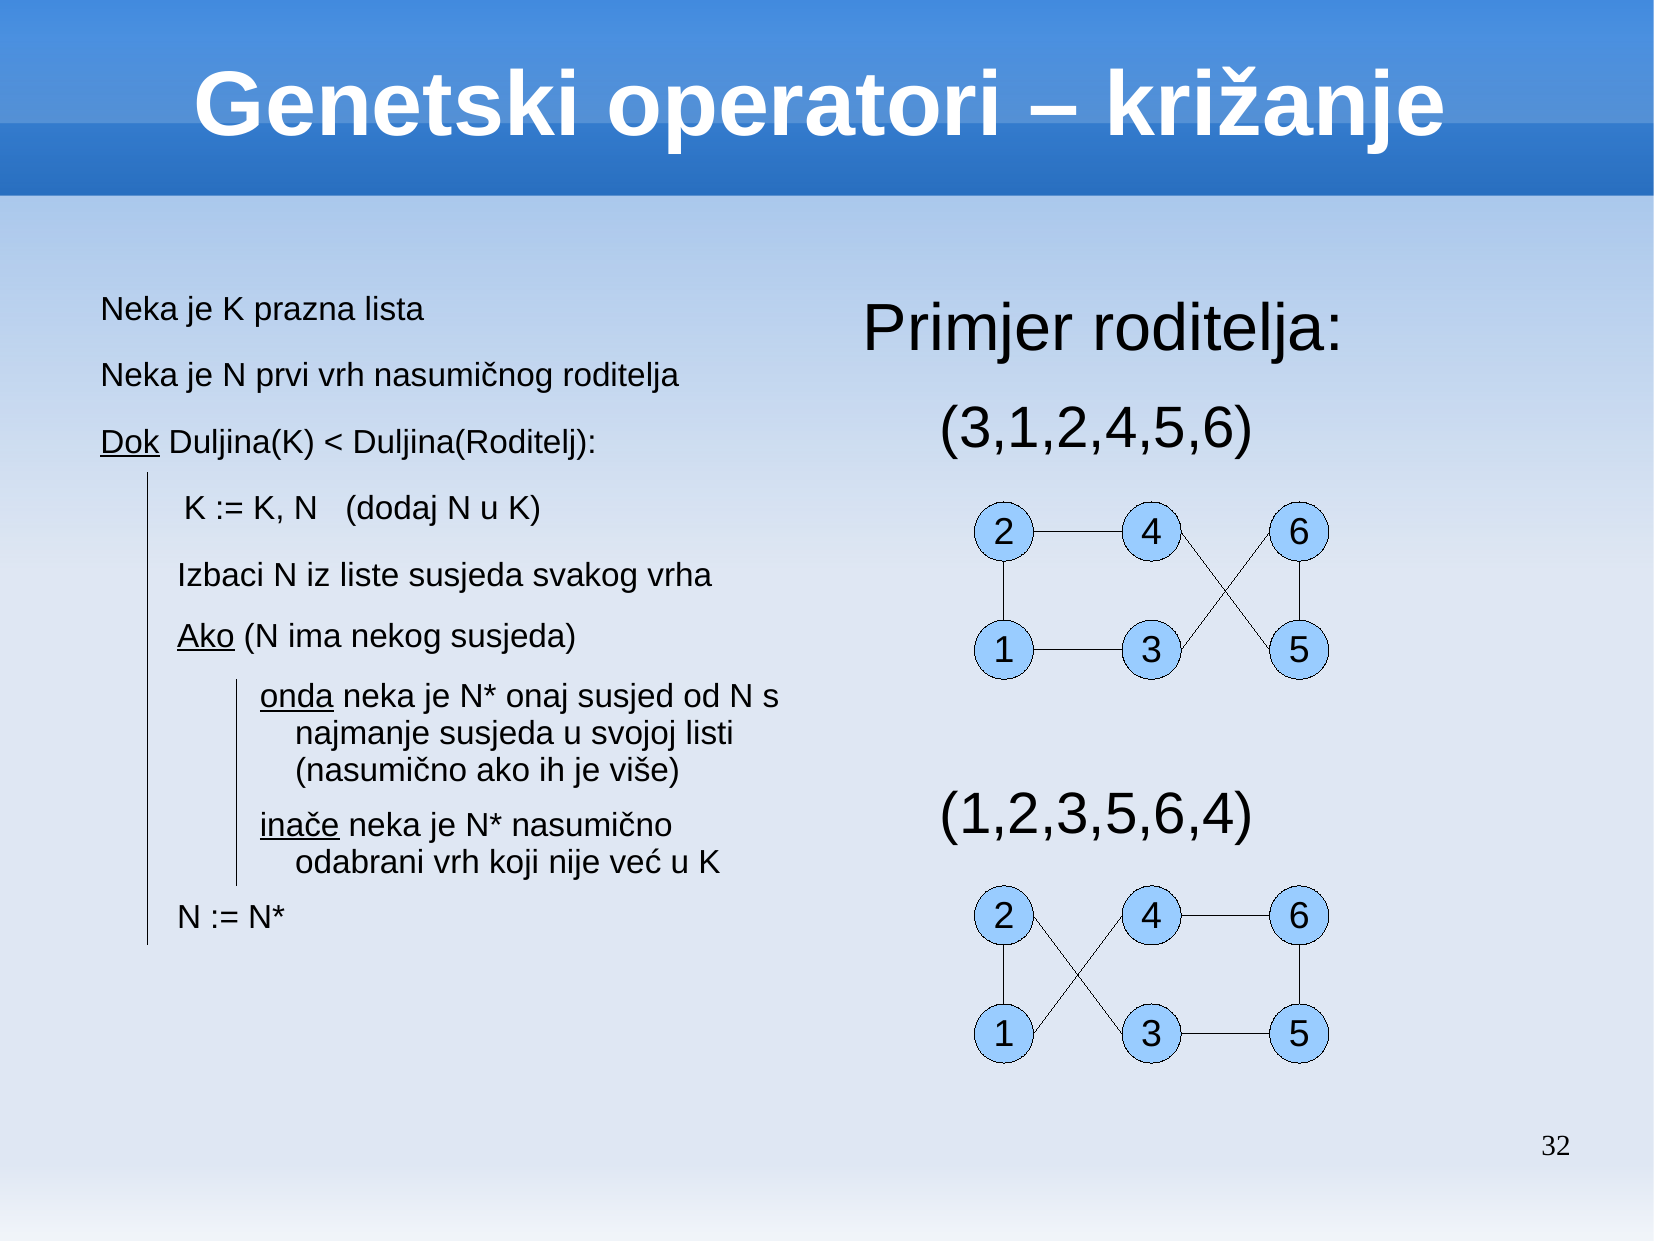

# Genetski operatori – križanje
Neka je K prazna lista
Neka je N prvi vrh nasumičnog roditelja
Dok Duljina(K) < Duljina(Roditelj):
 K := K, N (dodaj N u K)
Izbaci N iz liste susjeda svakog vrha
Ako (N ima nekog susjeda)
onda neka je N* onaj susjed od N s najmanje susjeda u svojoj listi (nasumično ako ih je više)
inače neka je N* nasumično odabrani vrh koji nije već u K
N := N*
Primjer roditelja:
(3,1,2,4,5,6)
(1,2,3,5,6,4)
2
4
6
1
3
5
2
4
6
1
3
5
32